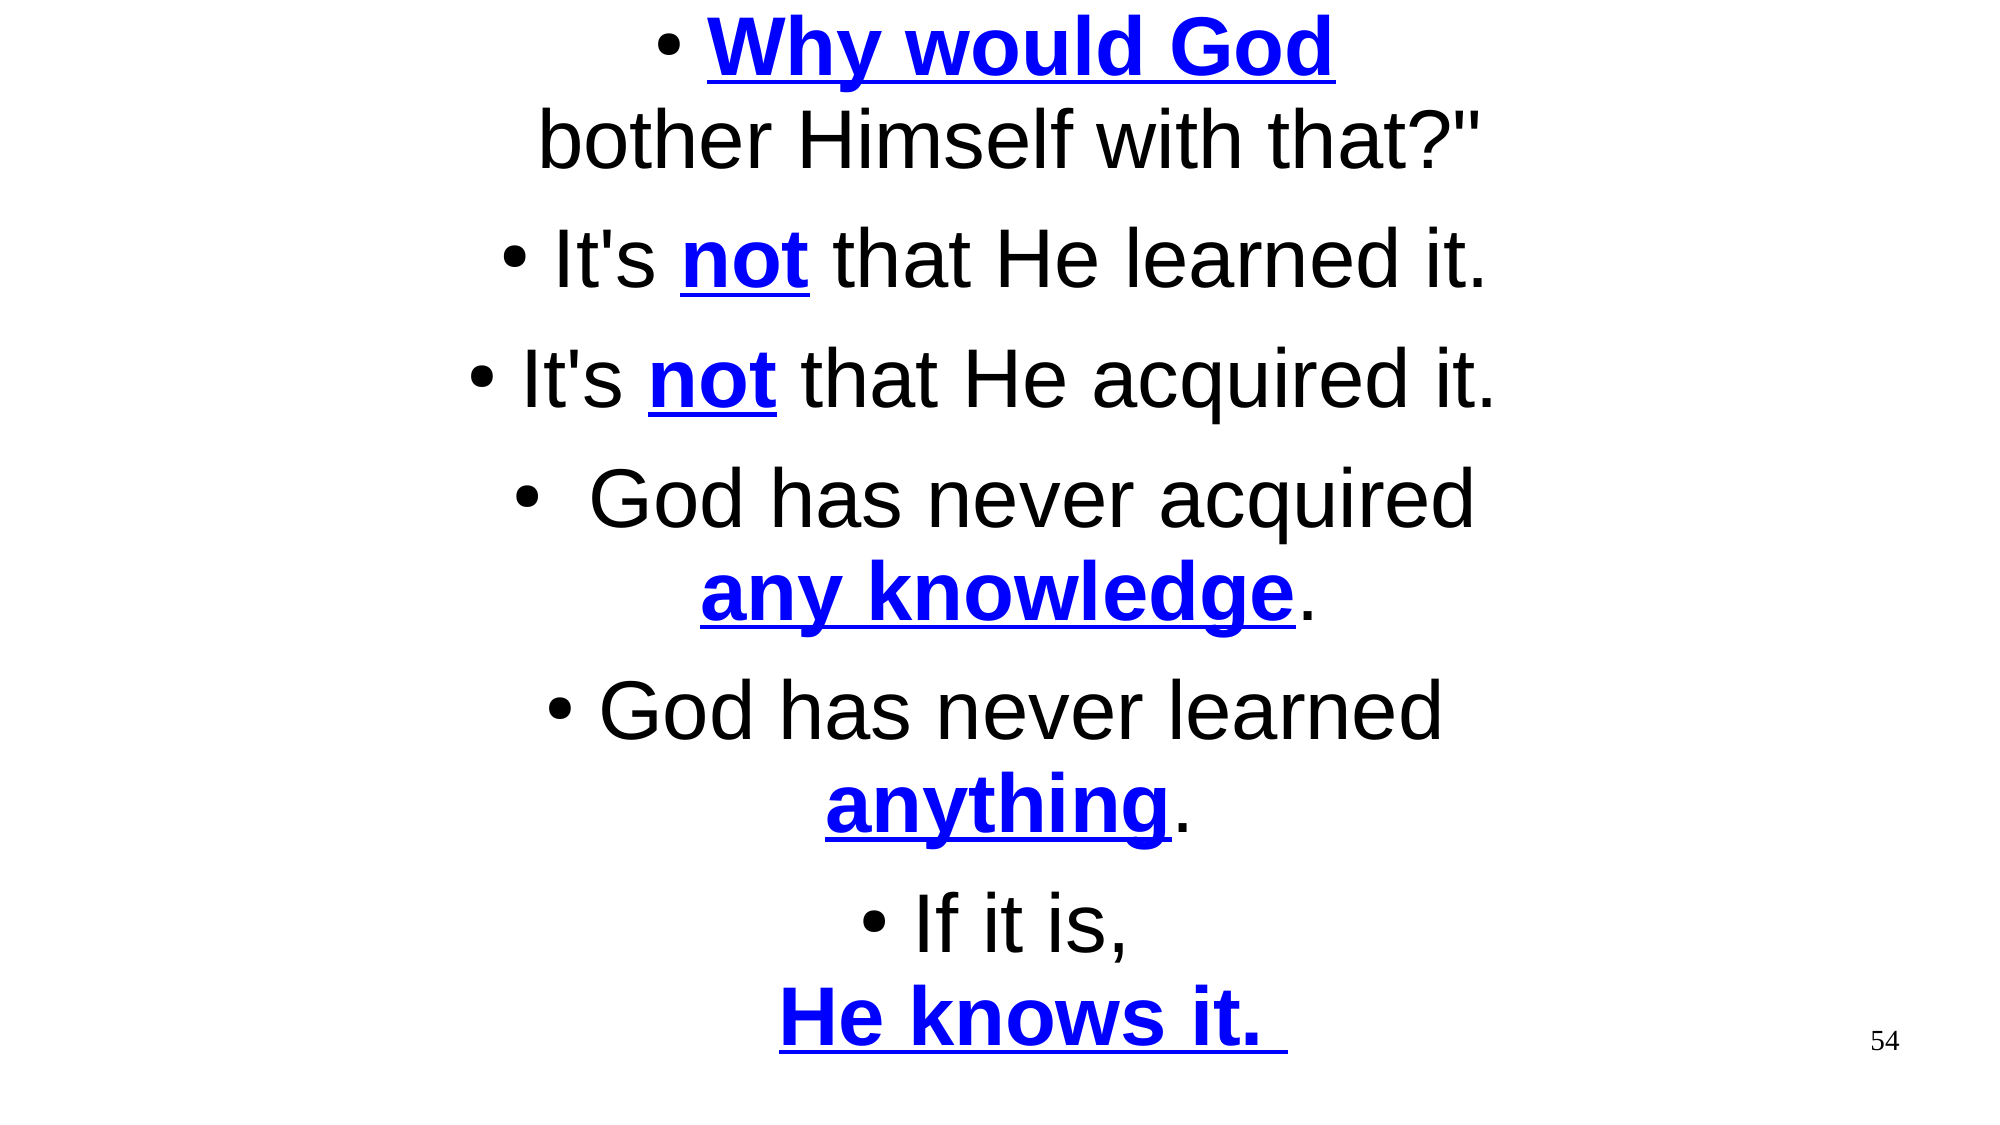

# Why would God bother Himself with that?"
It's not that He learned it.
It's not that He acquired it.
 God has never acquired
any knowledge.
God has never learned
anything.
If it is,
He knows it.
54